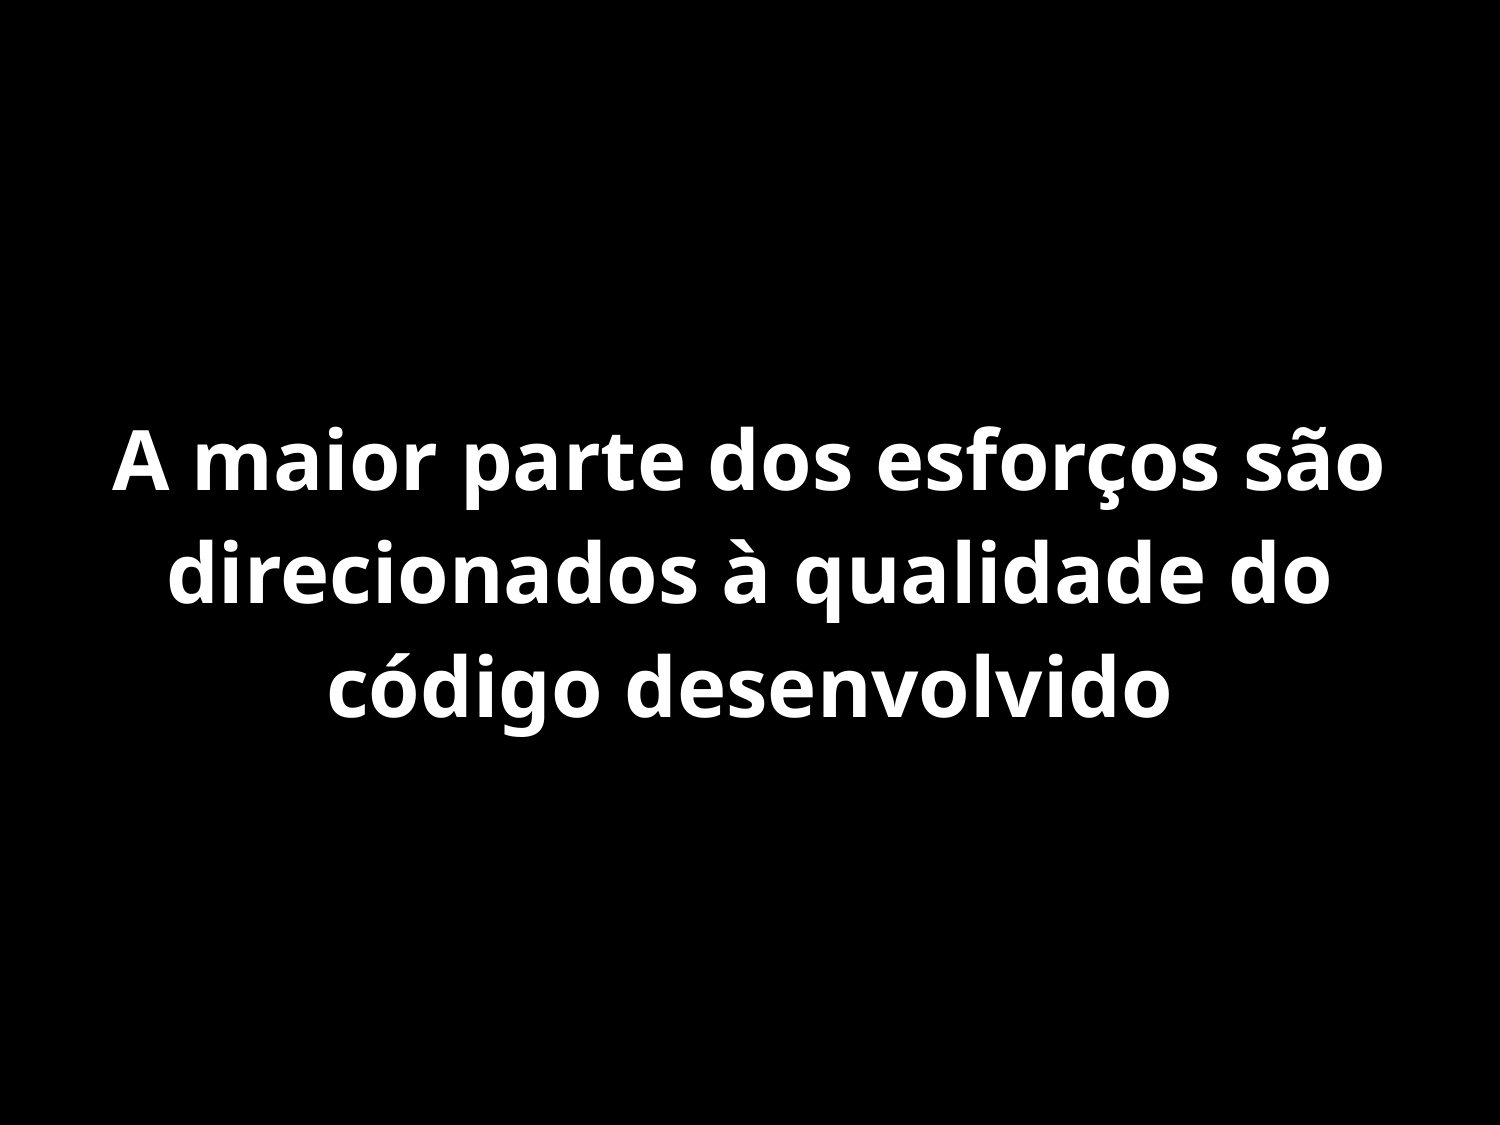

# A maior parte dos esforços são direcionados à qualidade do código desenvolvido